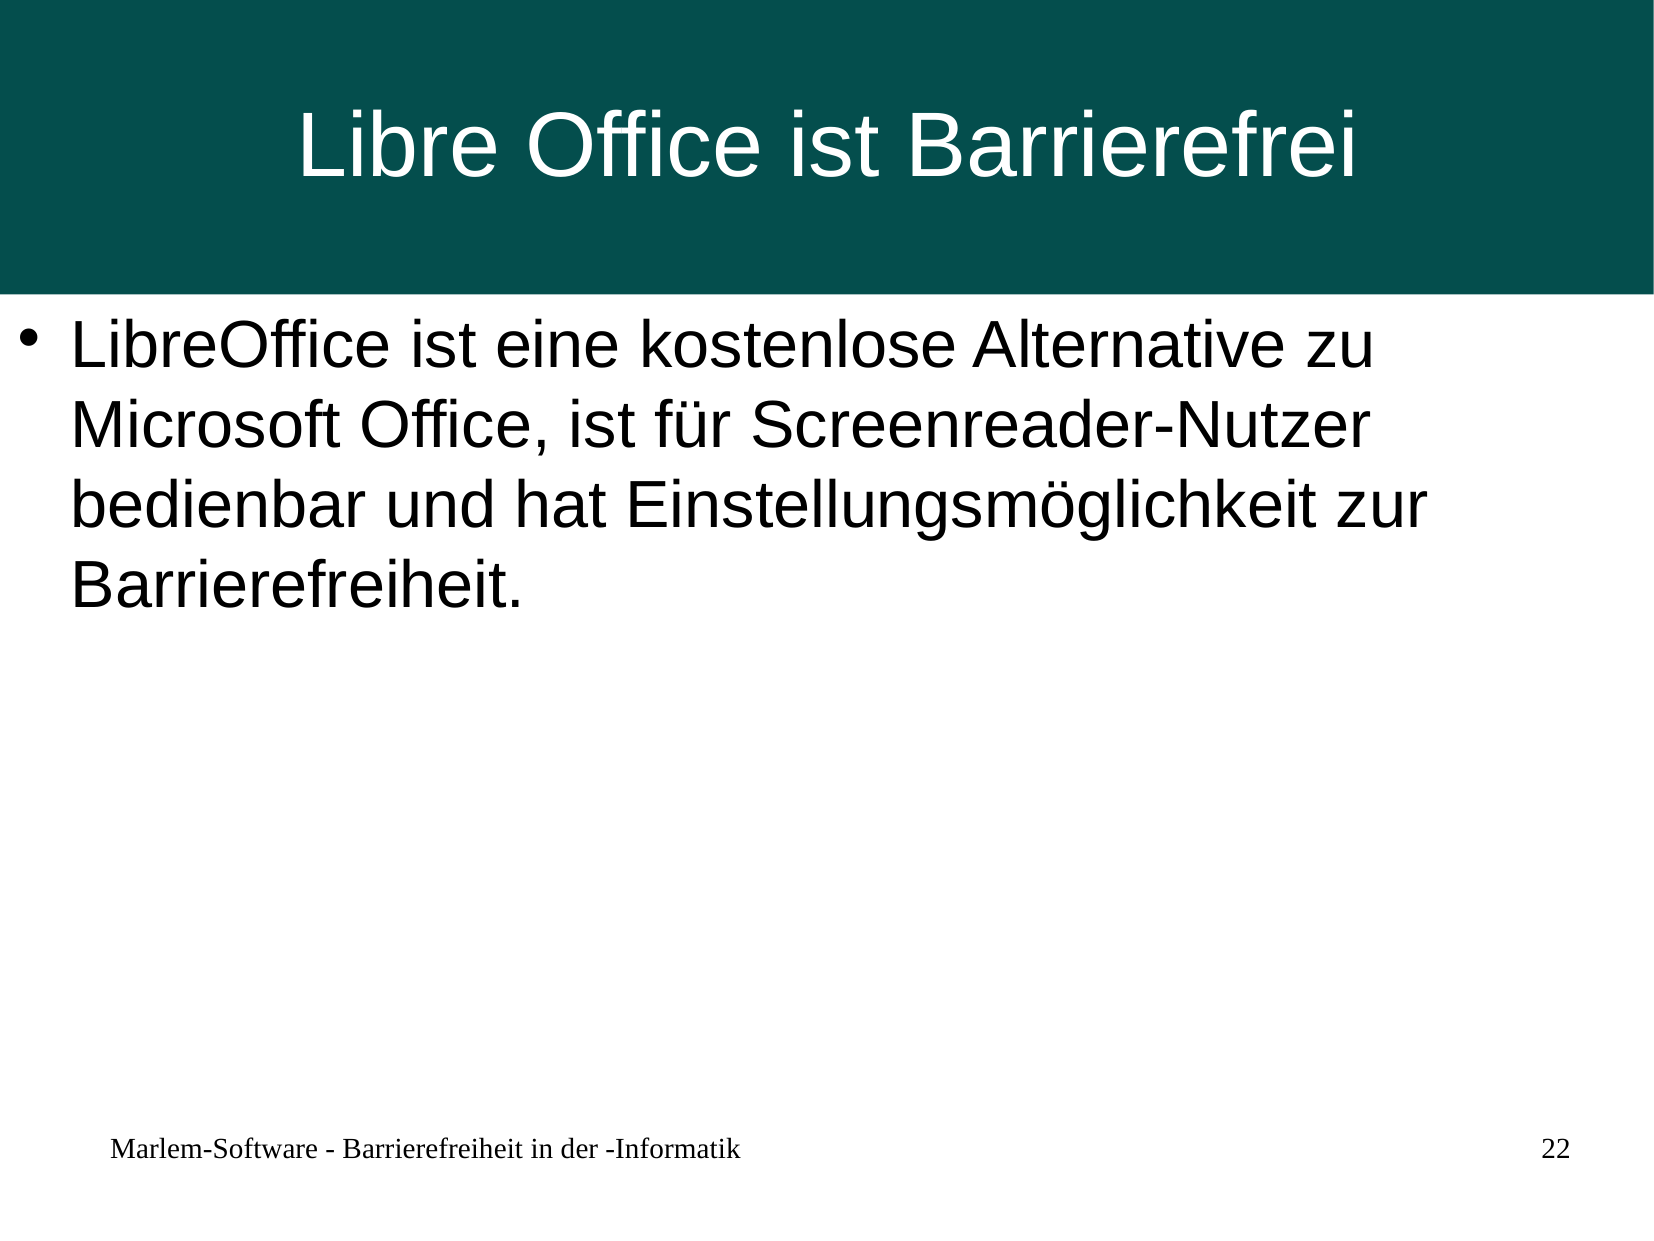

# Libre Office ist Barrierefrei
LibreOffice ist eine kostenlose Alternative zu Microsoft Office, ist für Screenreader-Nutzer bedienbar und hat Einstellungsmöglichkeit zur Barrierefreiheit.
Marlem-Software - Barrierefreiheit in der -Informatik
22